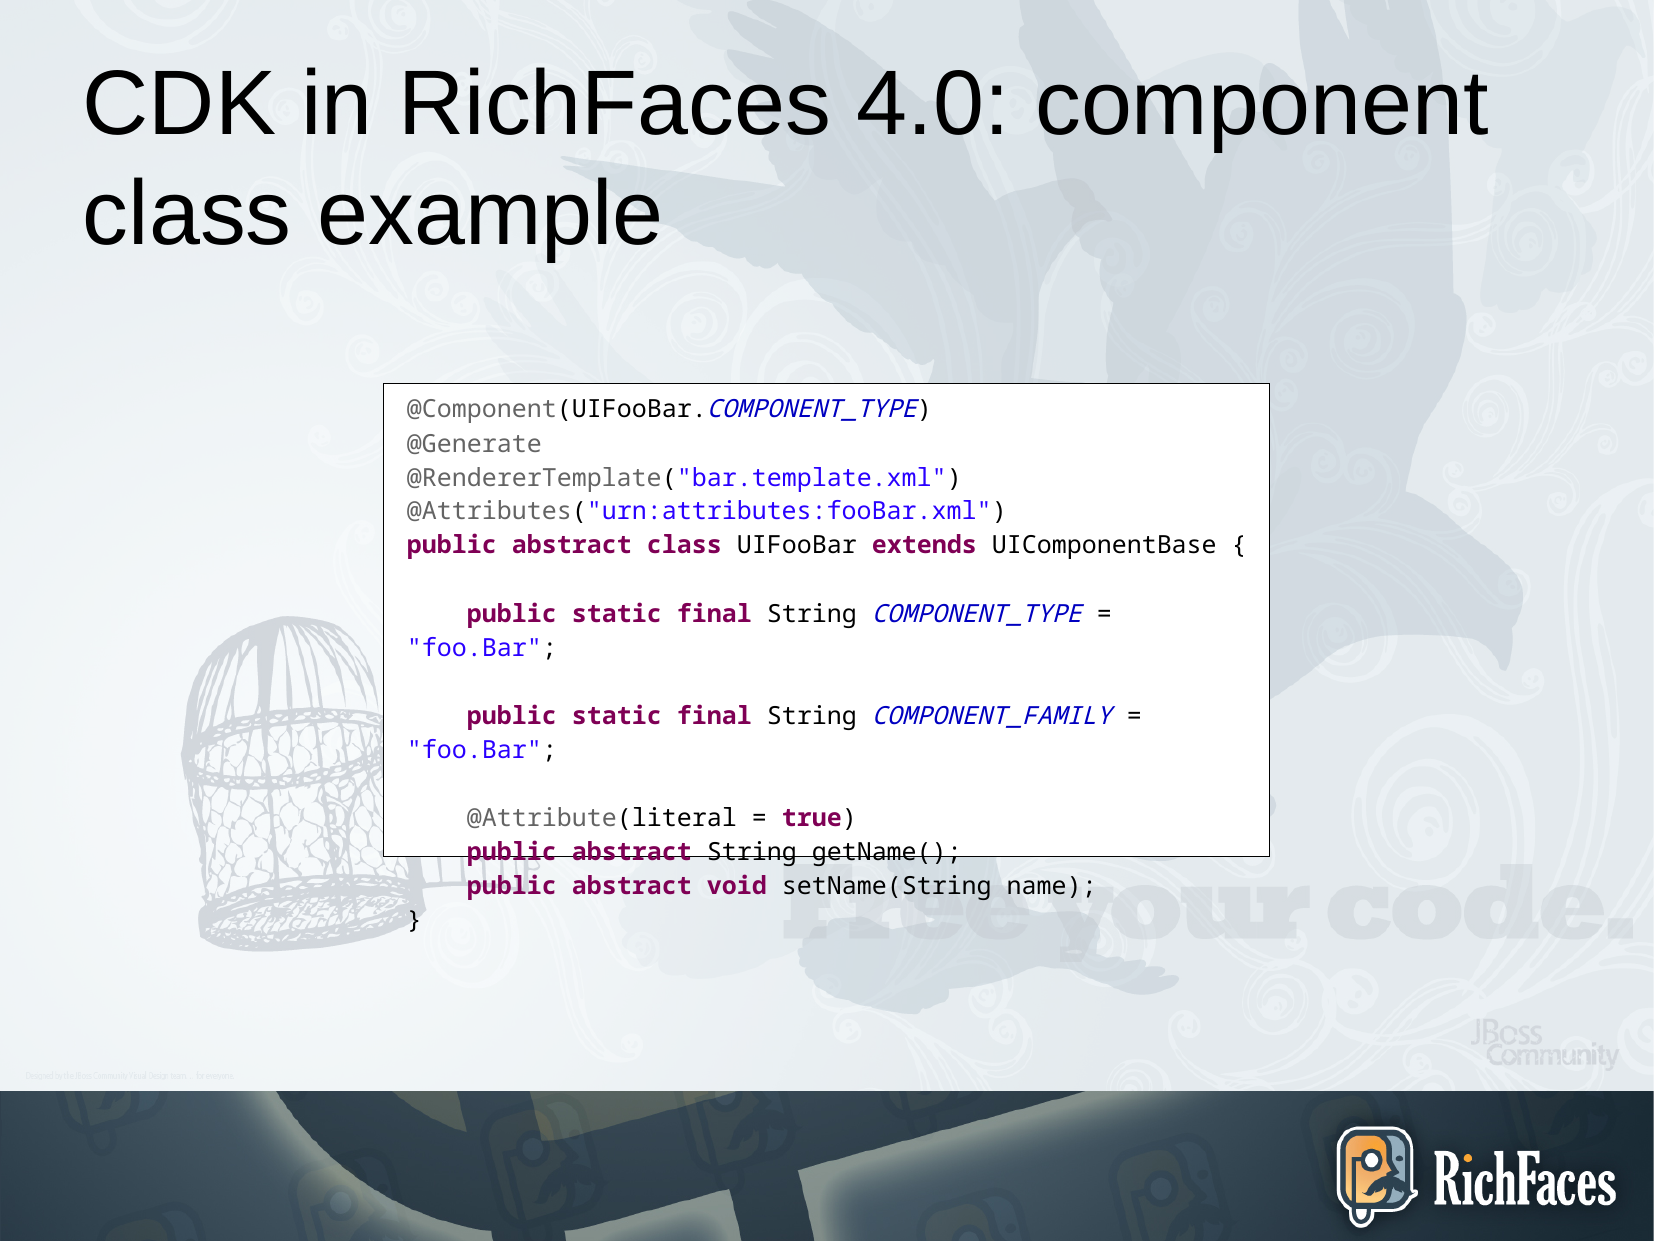

# CDK in RichFaces 4.0: component class example
@Component(UIFooBar.COMPONENT_TYPE)
@Generate
@RendererTemplate("bar.template.xml")
@Attributes("urn:attributes:fooBar.xml")
public abstract class UIFooBar extends UIComponentBase {
 public static final String COMPONENT_TYPE = "foo.Bar";
 public static final String COMPONENT_FAMILY = "foo.Bar";
 @Attribute(literal = true)
 public abstract String getName();
 public abstract void setName(String name);
}